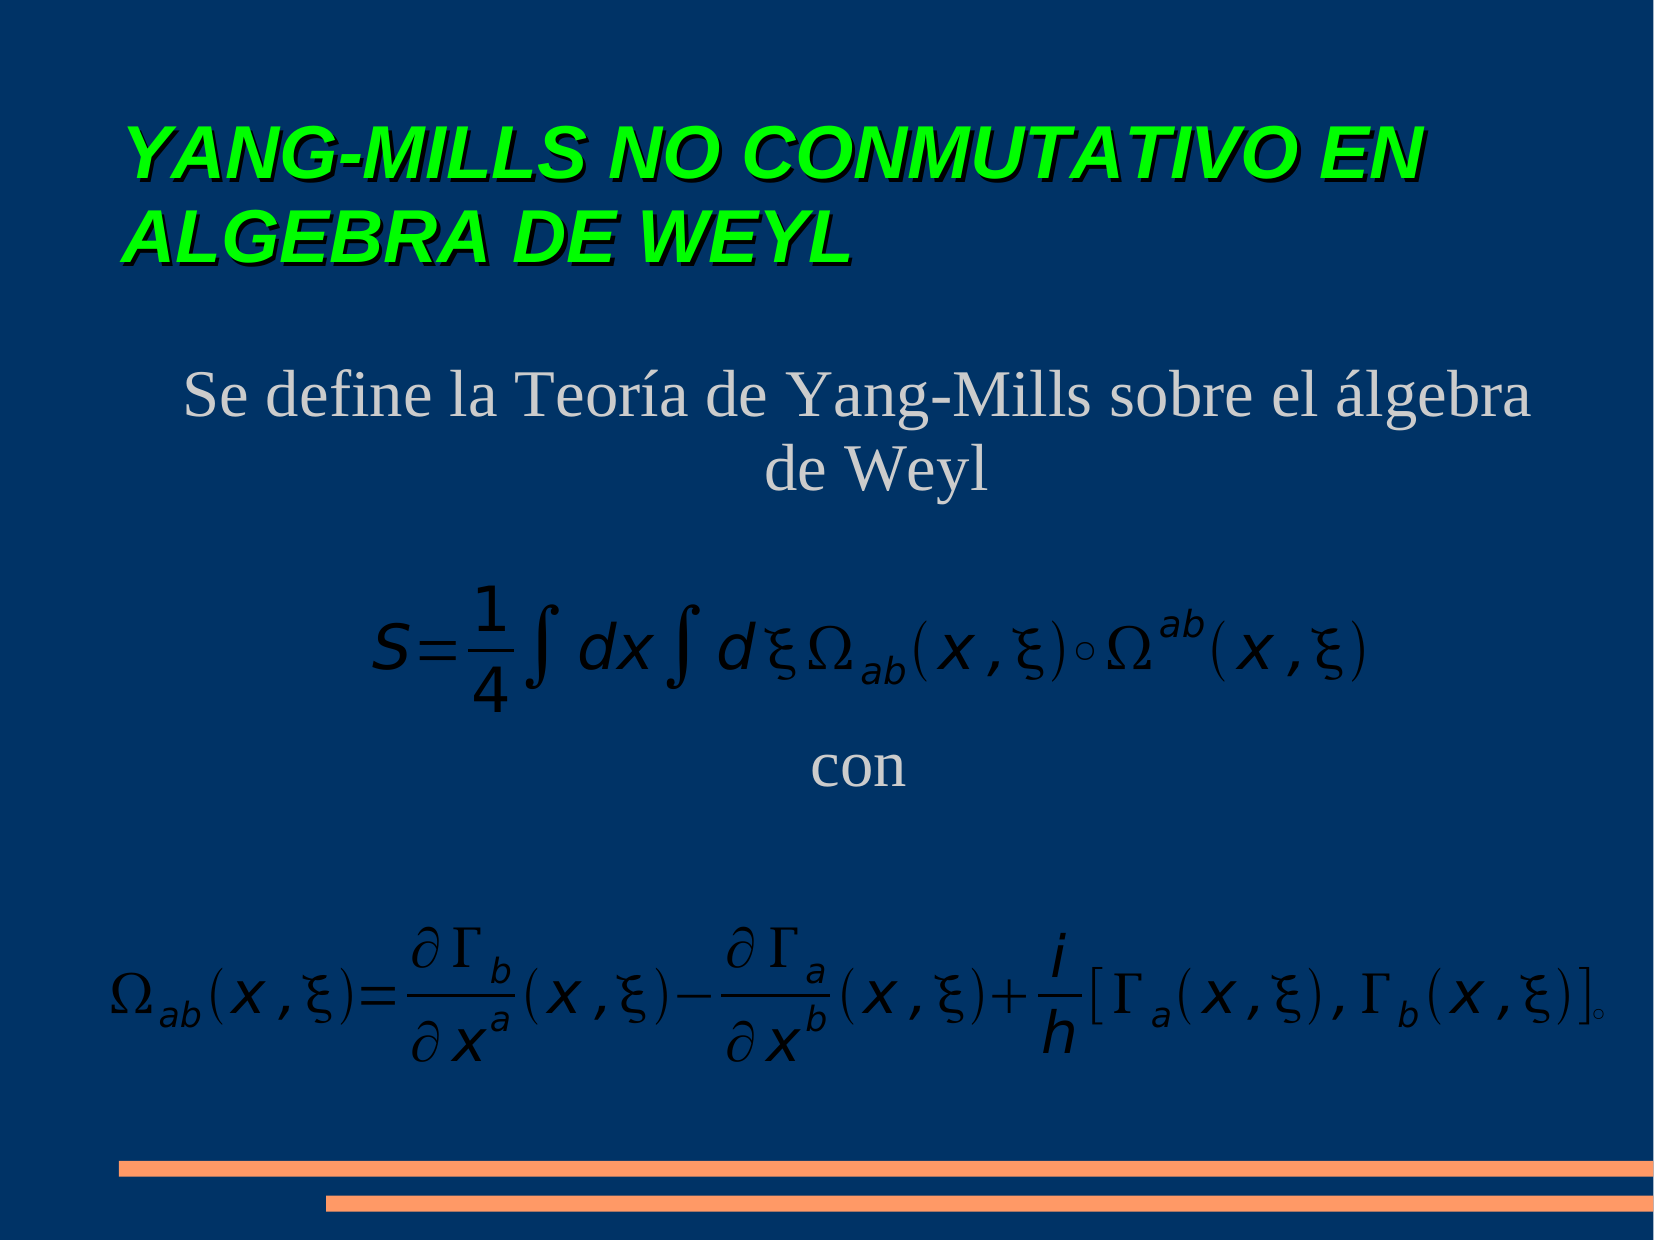

# YANG-MILLS NO CONMUTATIVO EN ALGEBRA DE WEYL
Se define la Teoría de Yang-Mills sobre el álgebra de Weyl
con